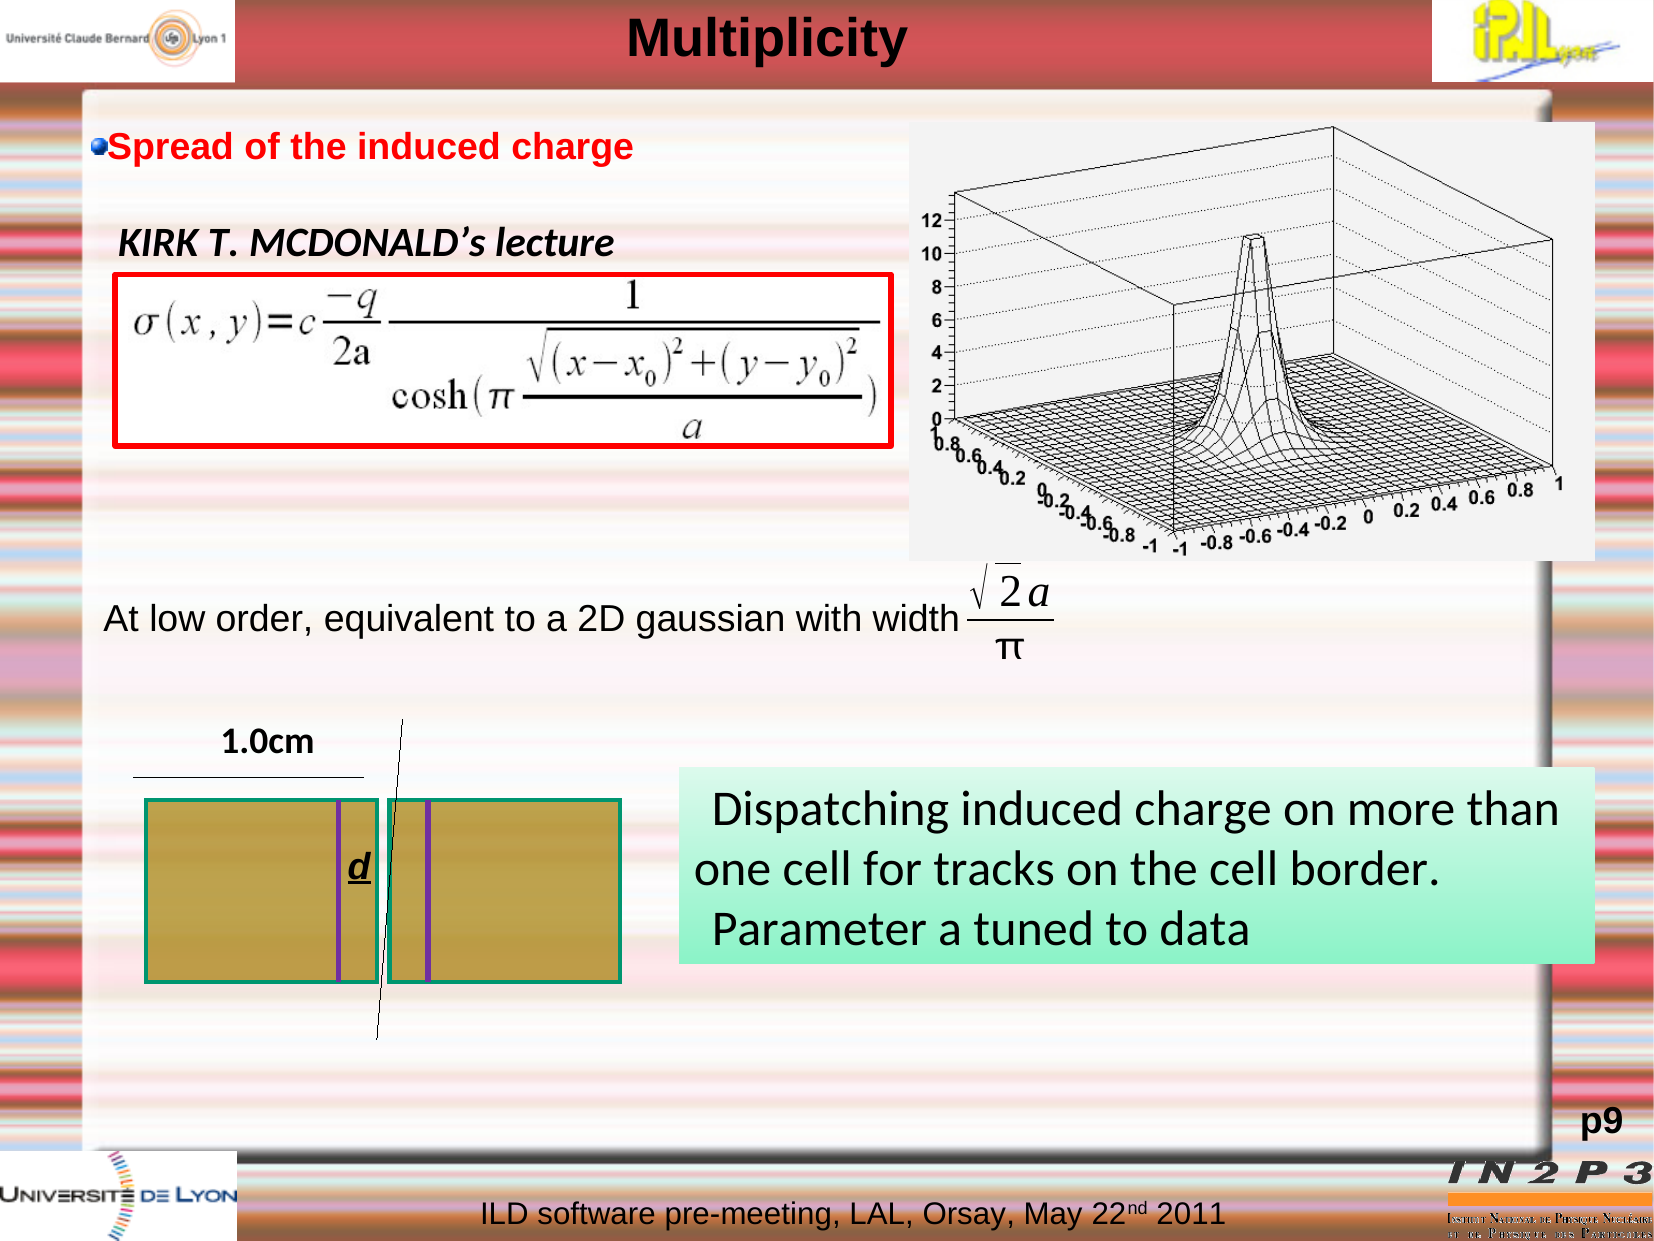

Multiplicity
Spread of the induced charge
KIRK T. MCDONALD’s lecture
At low order, equivalent to a 2D gaussian with width
1.0cm
d
Dispatching induced charge on more than one cell for tracks on the cell border.
Parameter a tuned to data